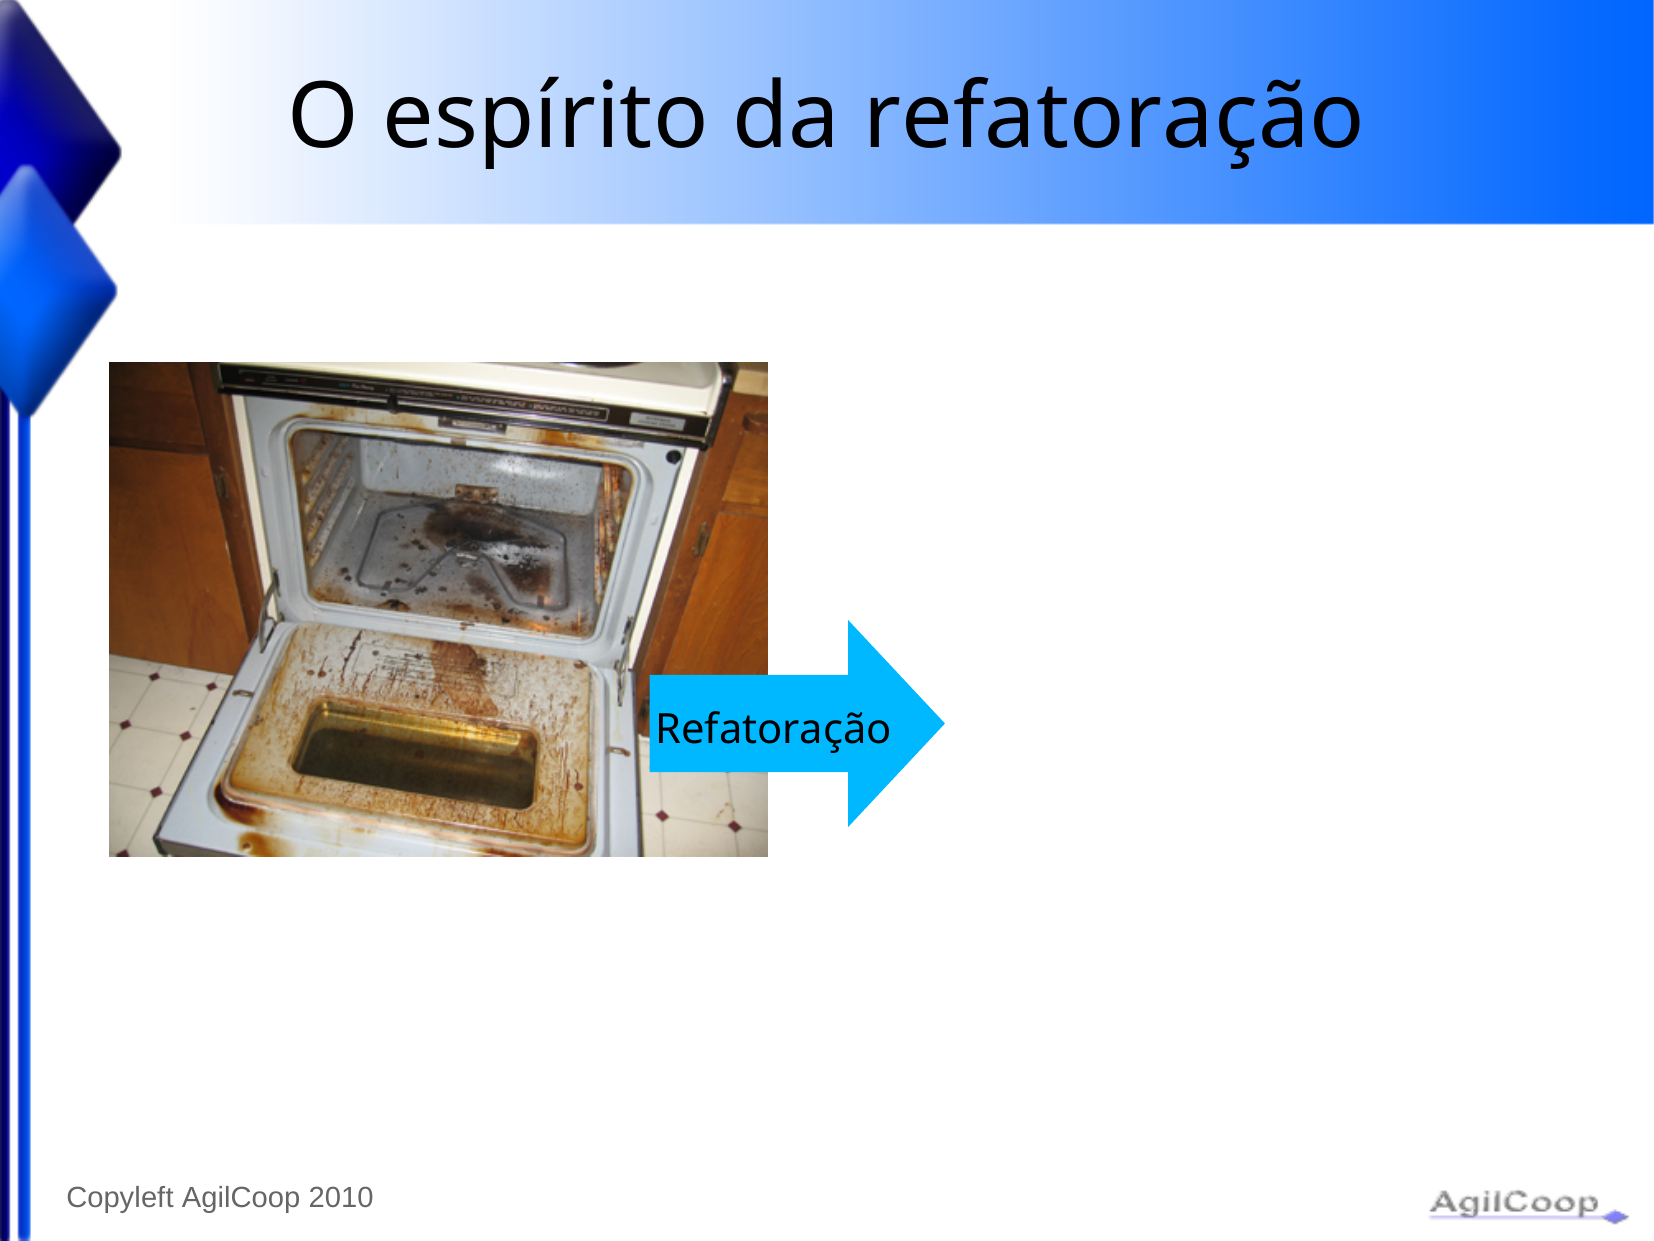

# O espírito da refatoração
Refatoração
Copyleft AgilCoop 2010